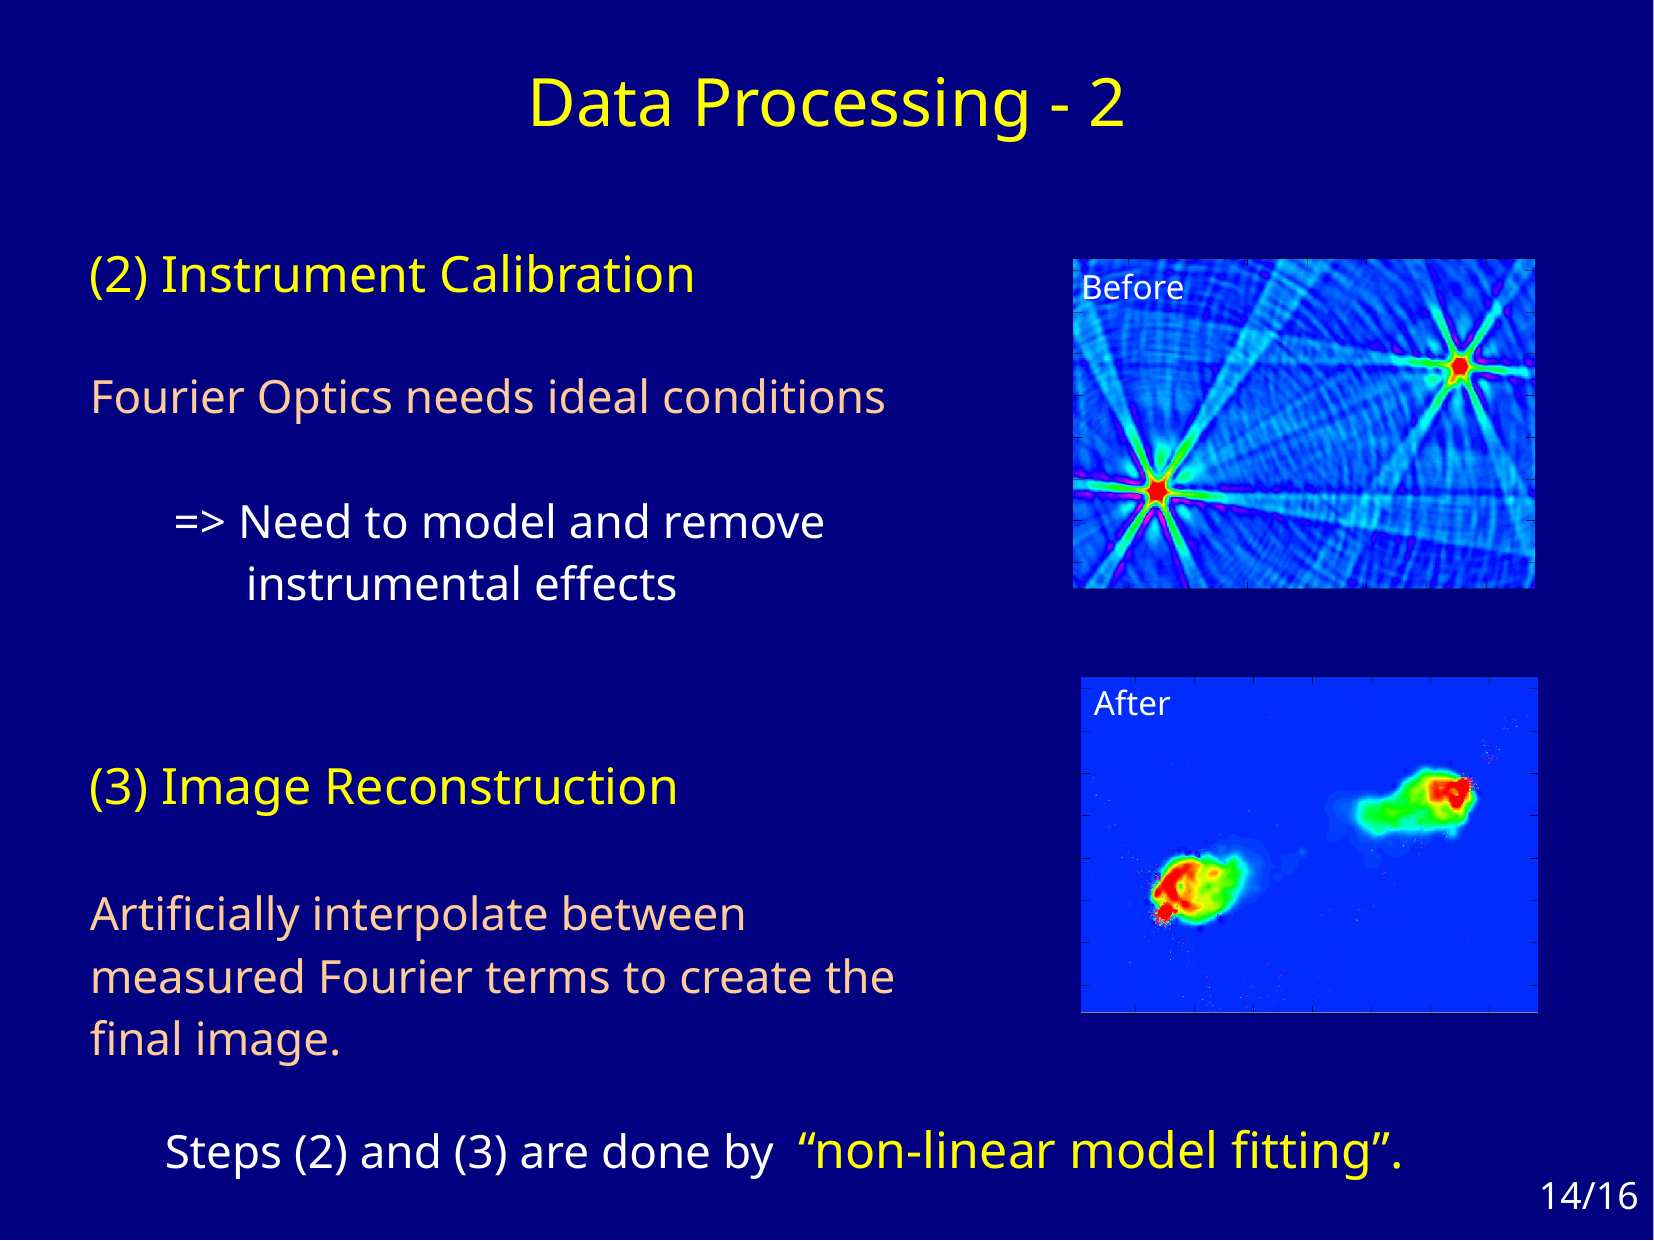

# Data Processing - 2
(2) Instrument Calibration
Fourier Optics needs ideal conditions
 => Need to model and remove
 instrumental effects
(3) Image Reconstruction
Artificially interpolate between measured Fourier terms to create the final image.
Before
After
Steps (2) and (3) are done by “non-linear model fitting”.